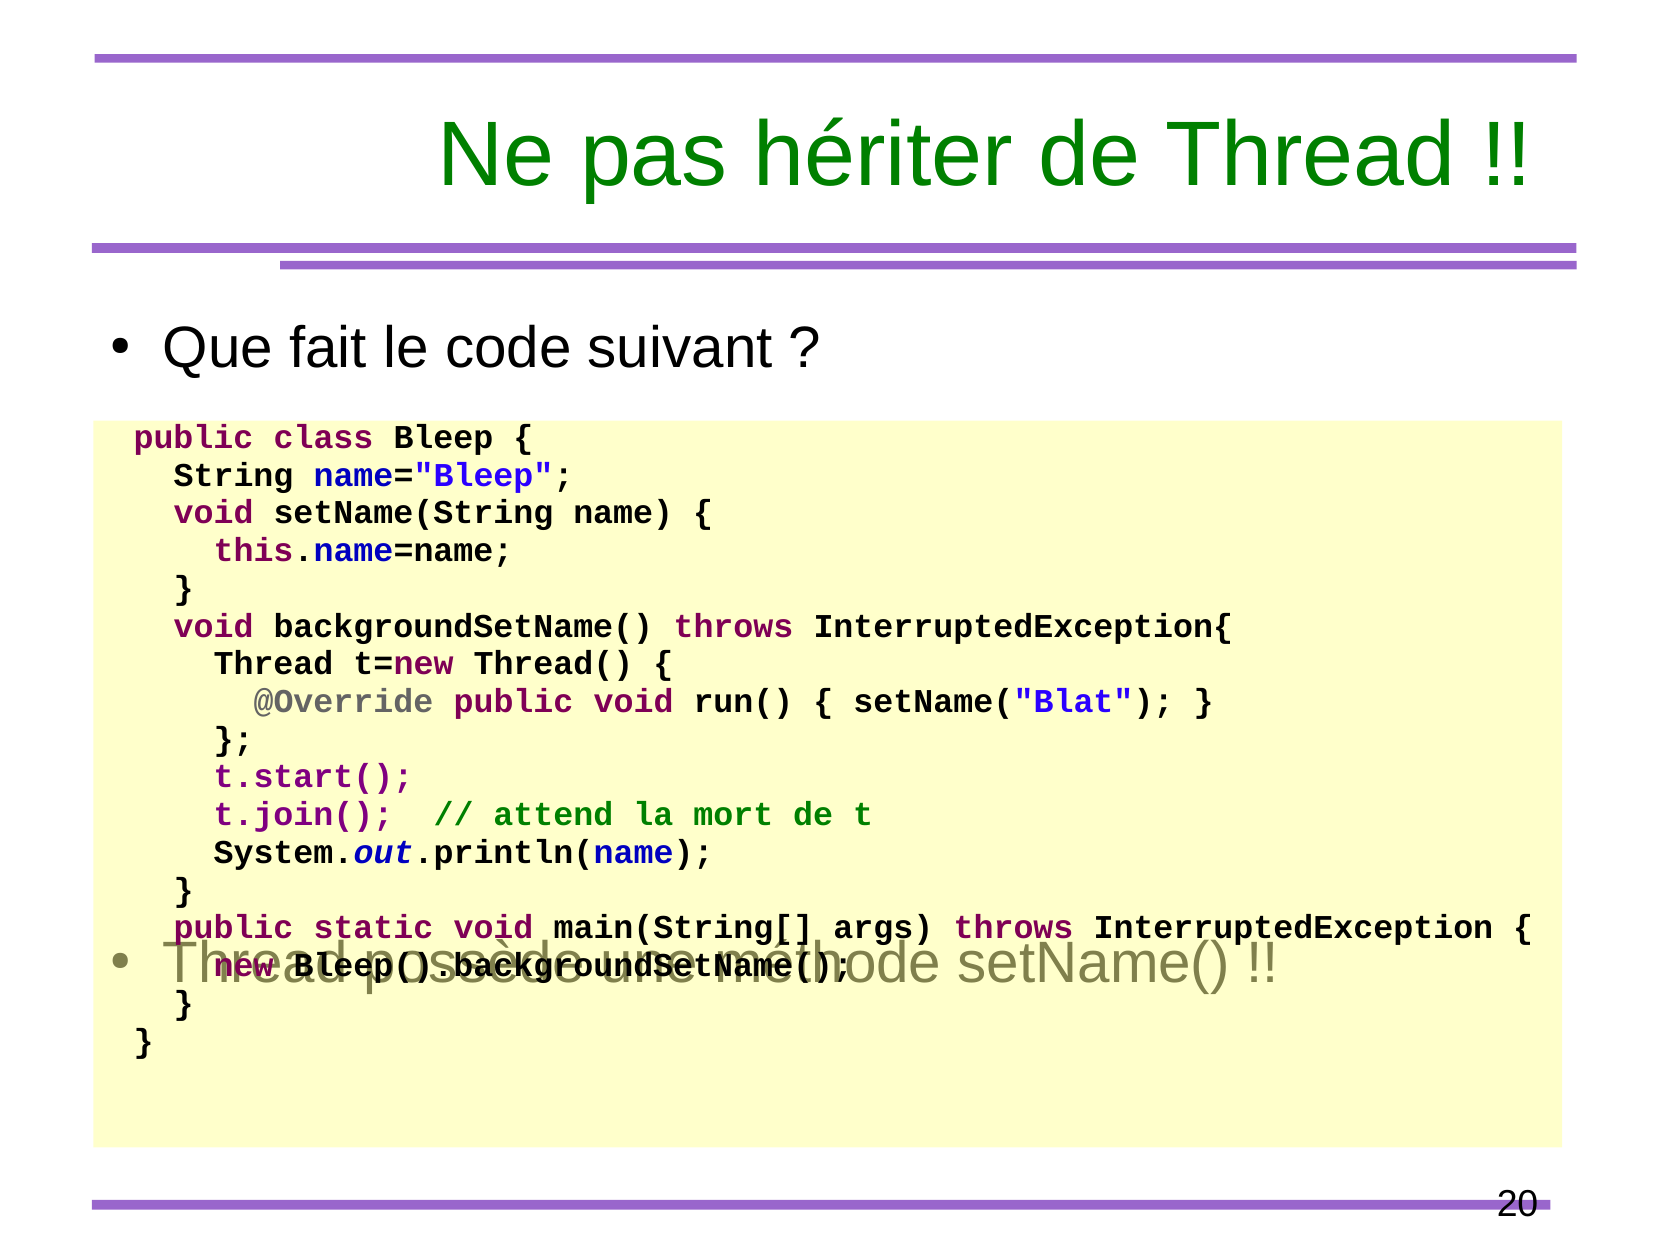

# Ne pas hériter de Thread !!
Que fait le code suivant ?
Thread possède une méthode setName() !!
 public class Bleep {
 String name="Bleep";
 void setName(String name) {
 this.name=name;
 }
 void backgroundSetName() throws InterruptedException{
 Thread t=new Thread() {
 @Override public void run() { setName("Blat"); }
 };
 t.start();
 t.join(); // attend la mort de t
 System.out.println(name);
 }
 public static void main(String[] args) throws InterruptedException {
 new Bleep().backgroundSetName();
 }
 }